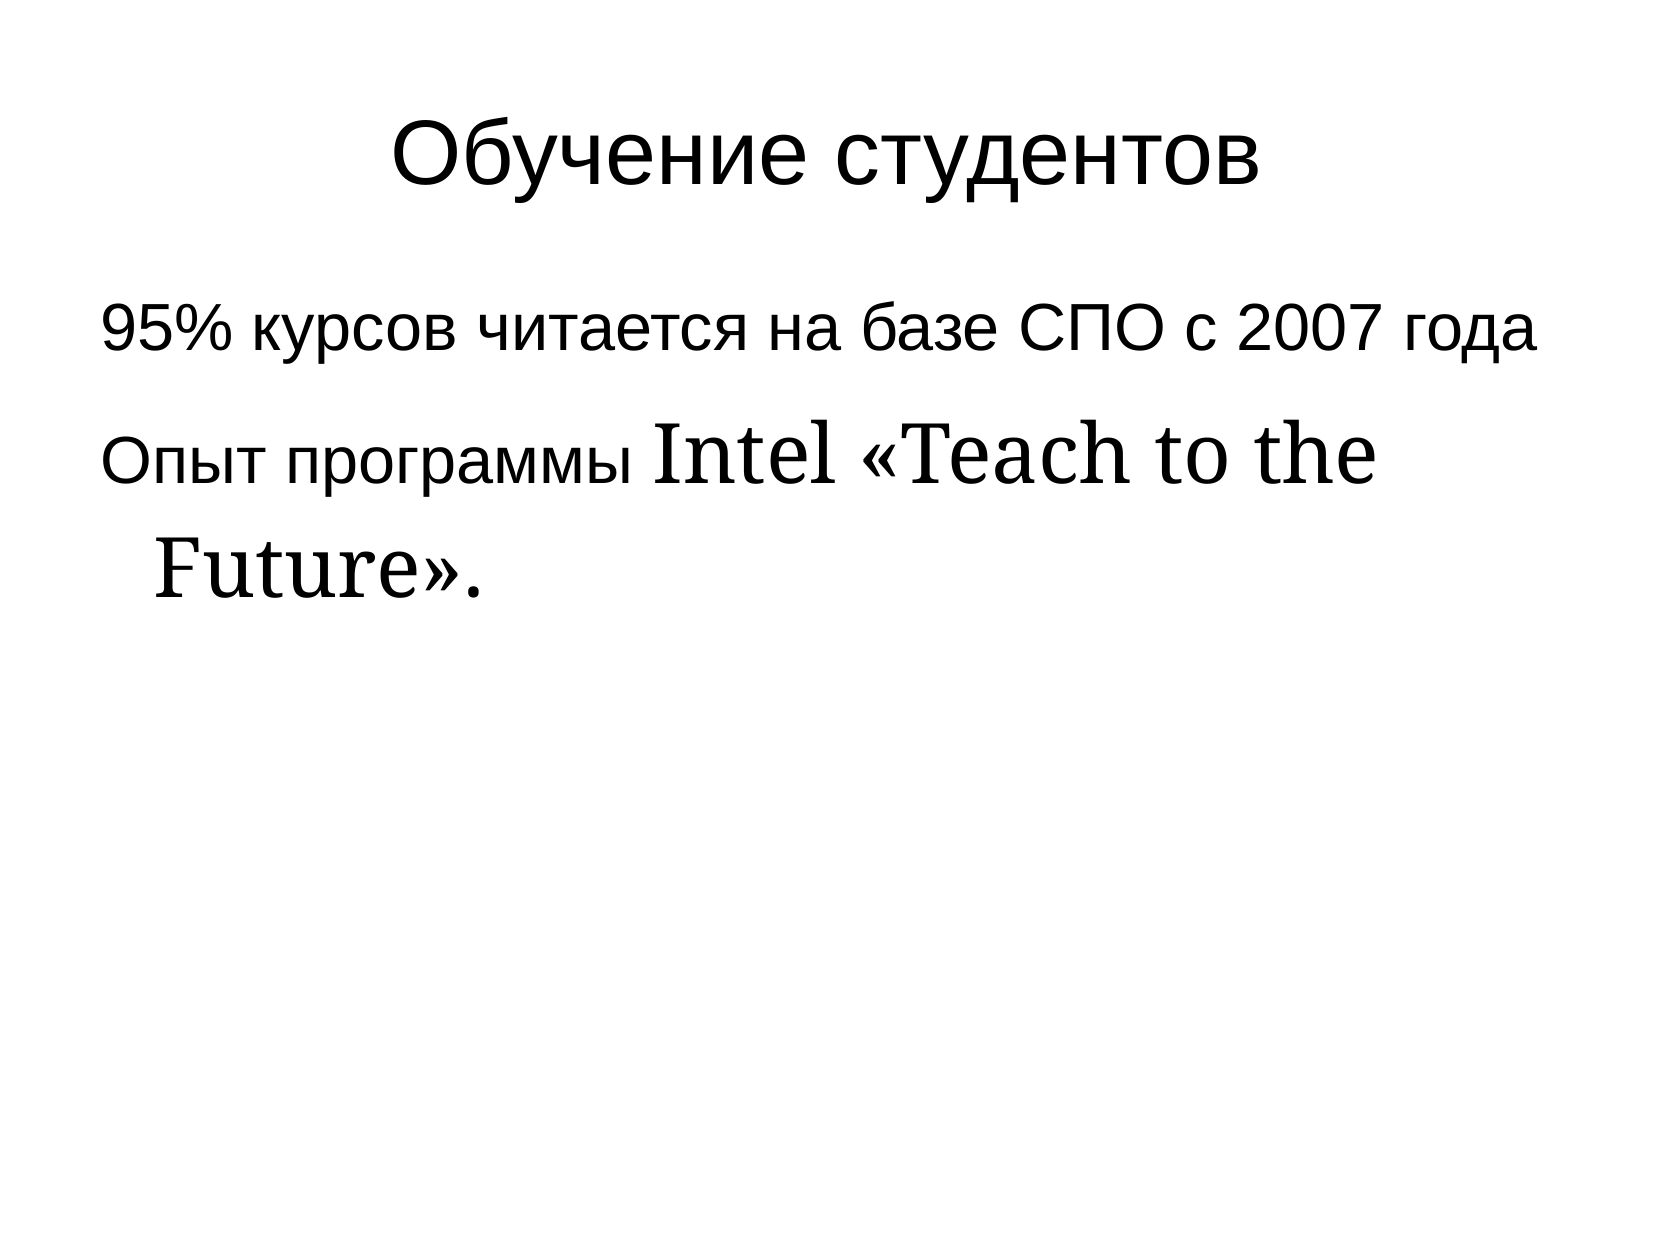

# Обучение студентов
95% курсов читается на базе СПО с 2007 года
Опыт программы Intel «Teach to the Future».